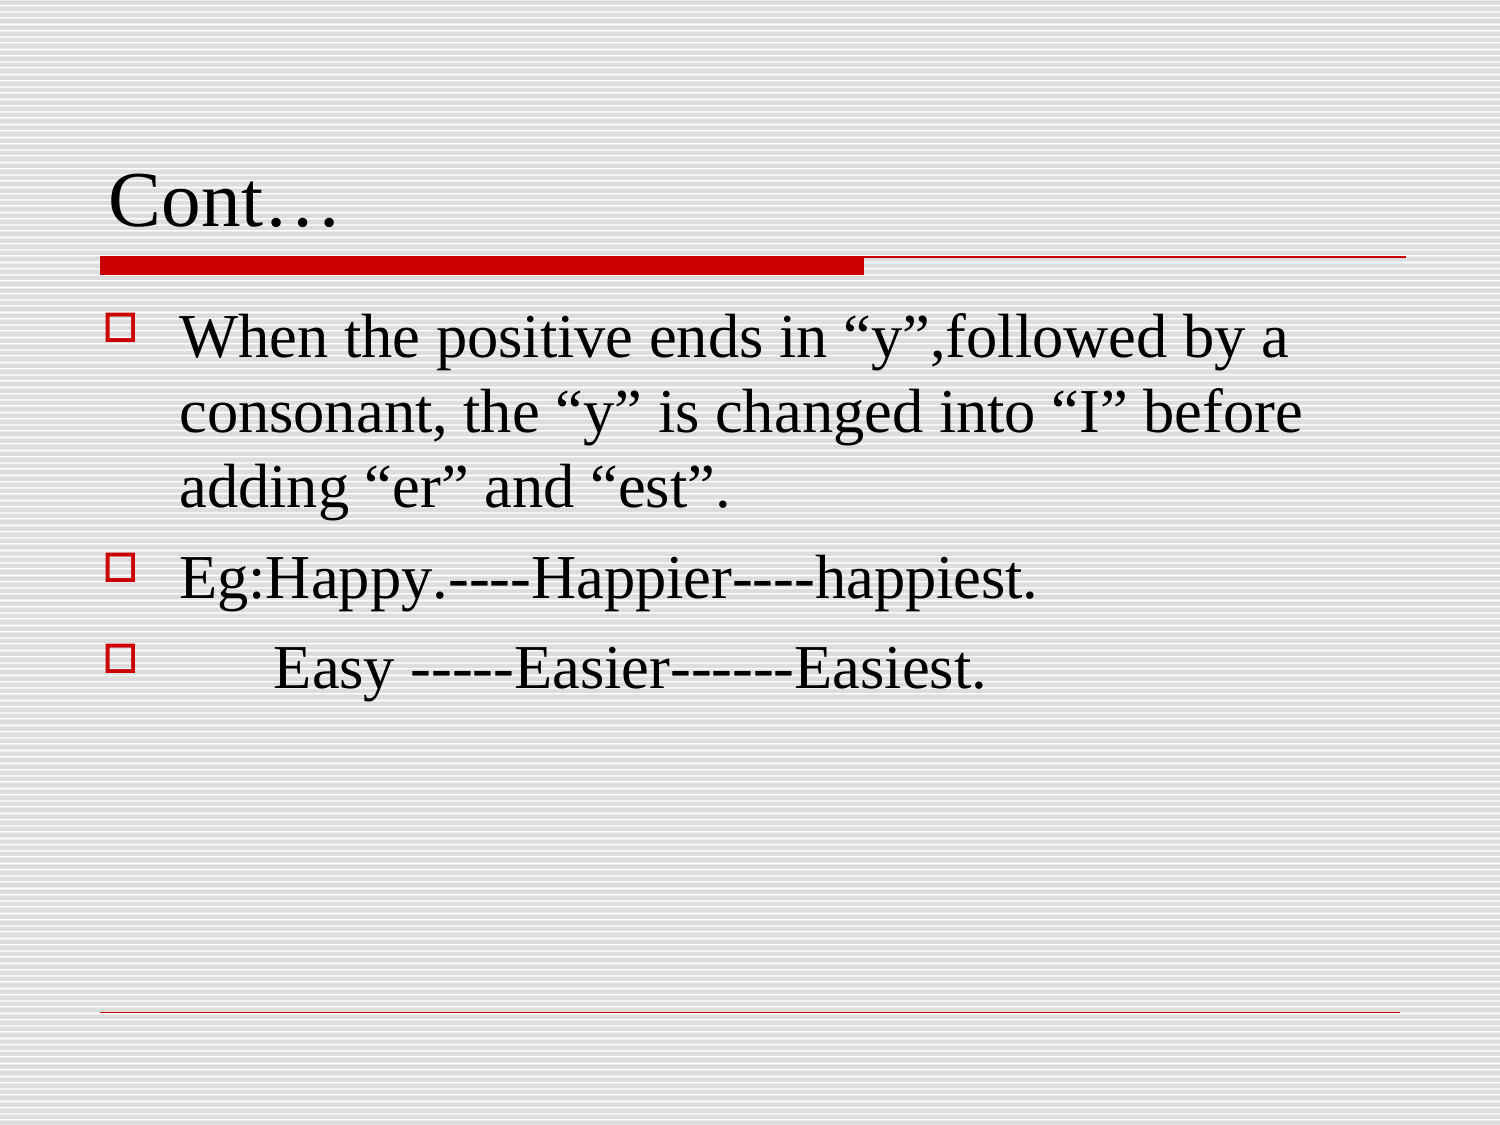

# Cont…
When the positive ends in “y”,followed by a consonant, the “y” is changed into “I” before adding “er” and “est”.
Eg:Happy.----Happier----happiest.
 Easy -----Easier------Easiest.